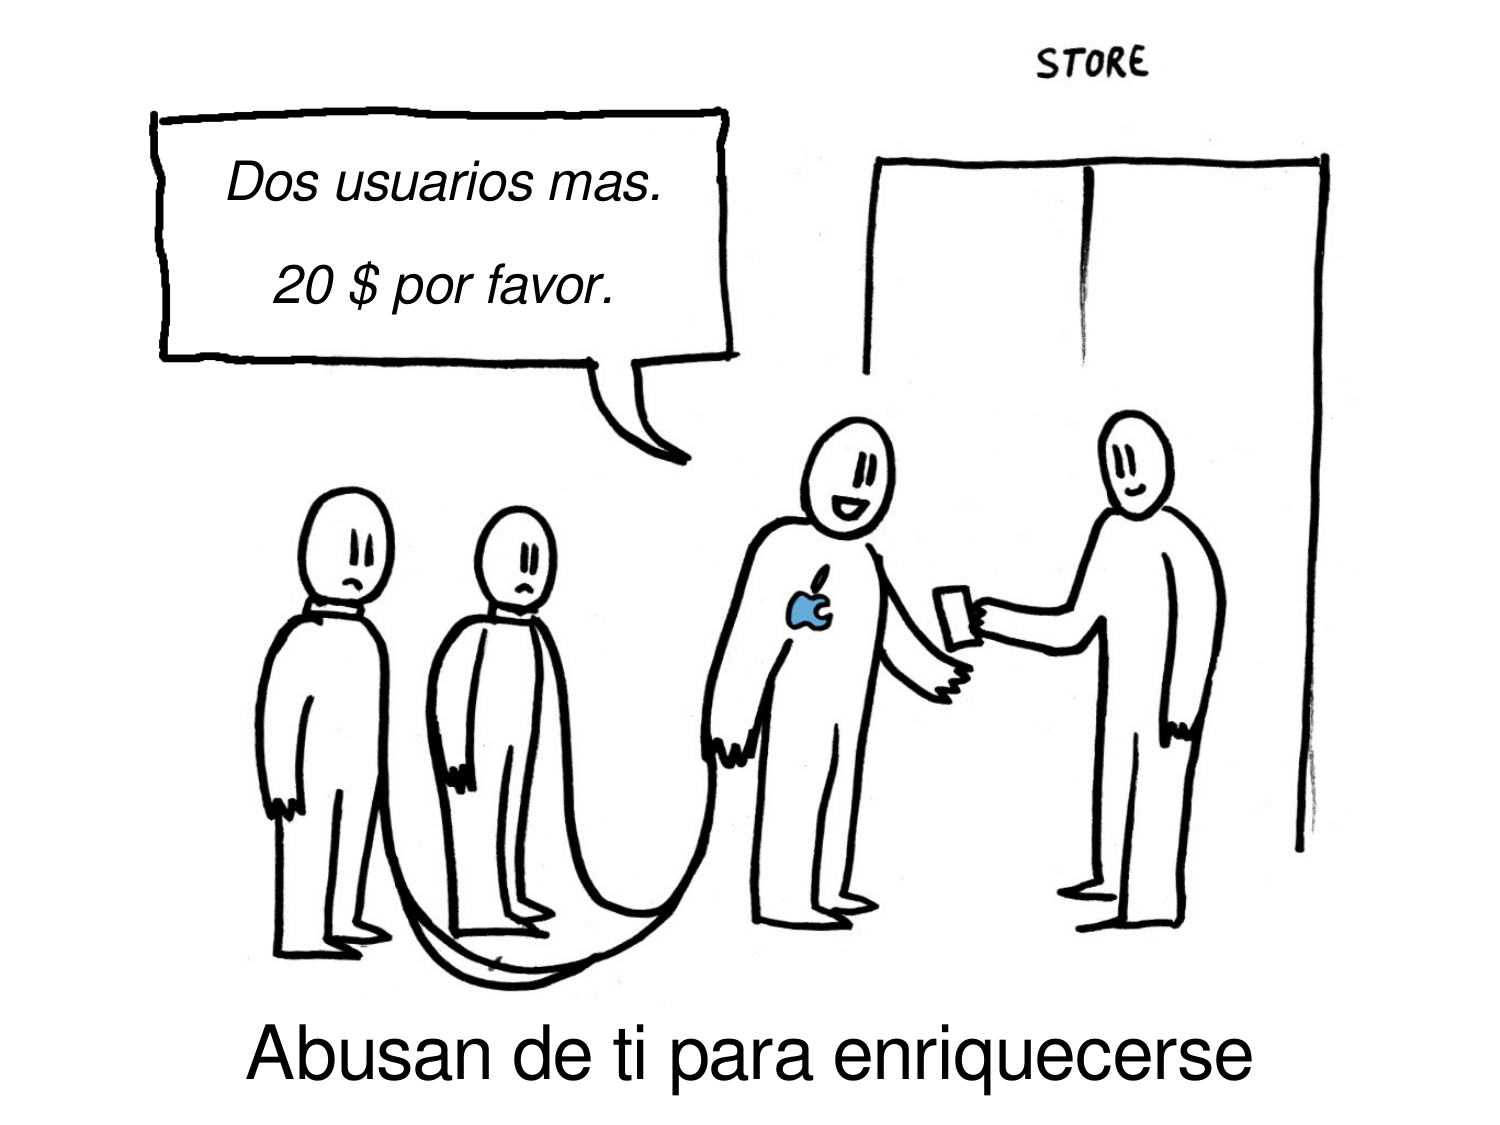

Dos usuarios mas.
20 $ por favor.
Abusan de ti para enriquecerse